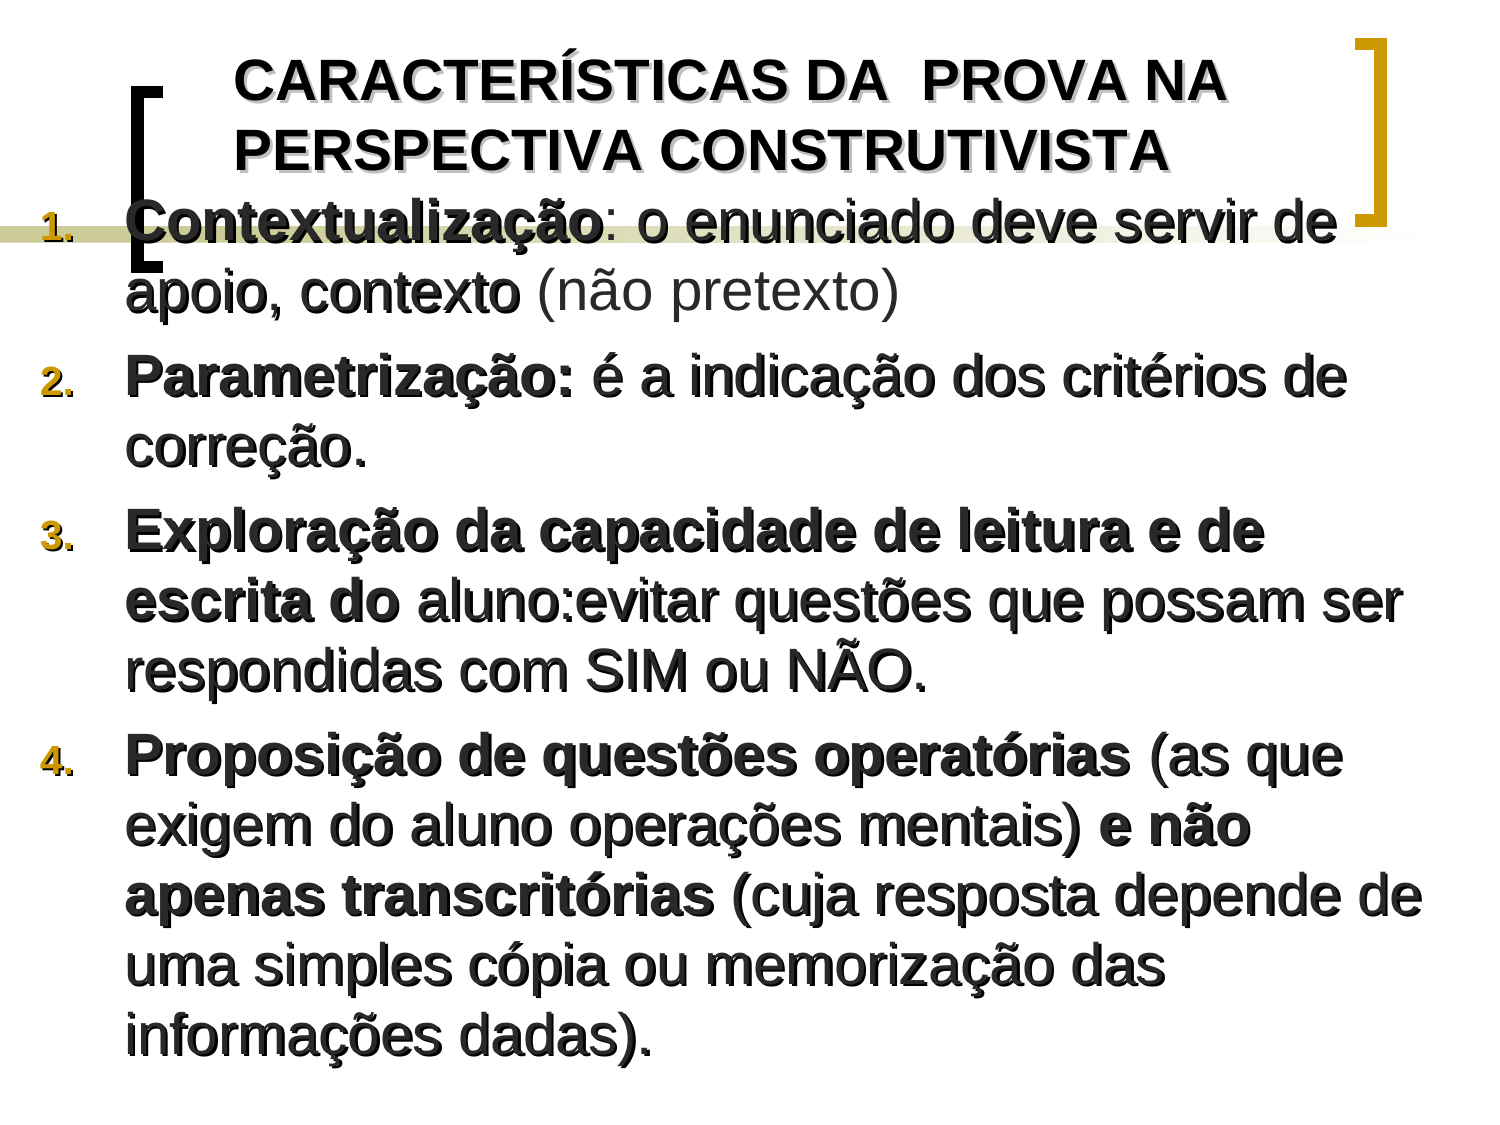

CARACTERÍSTICAS DA PROVA NA PERSPECTIVA CONSTRUTIVISTA
Contextualização: o enunciado deve servir de apoio, contexto (não pretexto)
Parametrização: é a indicação dos critérios de correção.
Exploração da capacidade de leitura e de escrita do aluno:evitar questões que possam ser respondidas com SIM ou NÃO.
Proposição de questões operatórias (as que exigem do aluno operações mentais) e não apenas transcritórias (cuja resposta depende de uma simples cópia ou memorização das informações dadas).